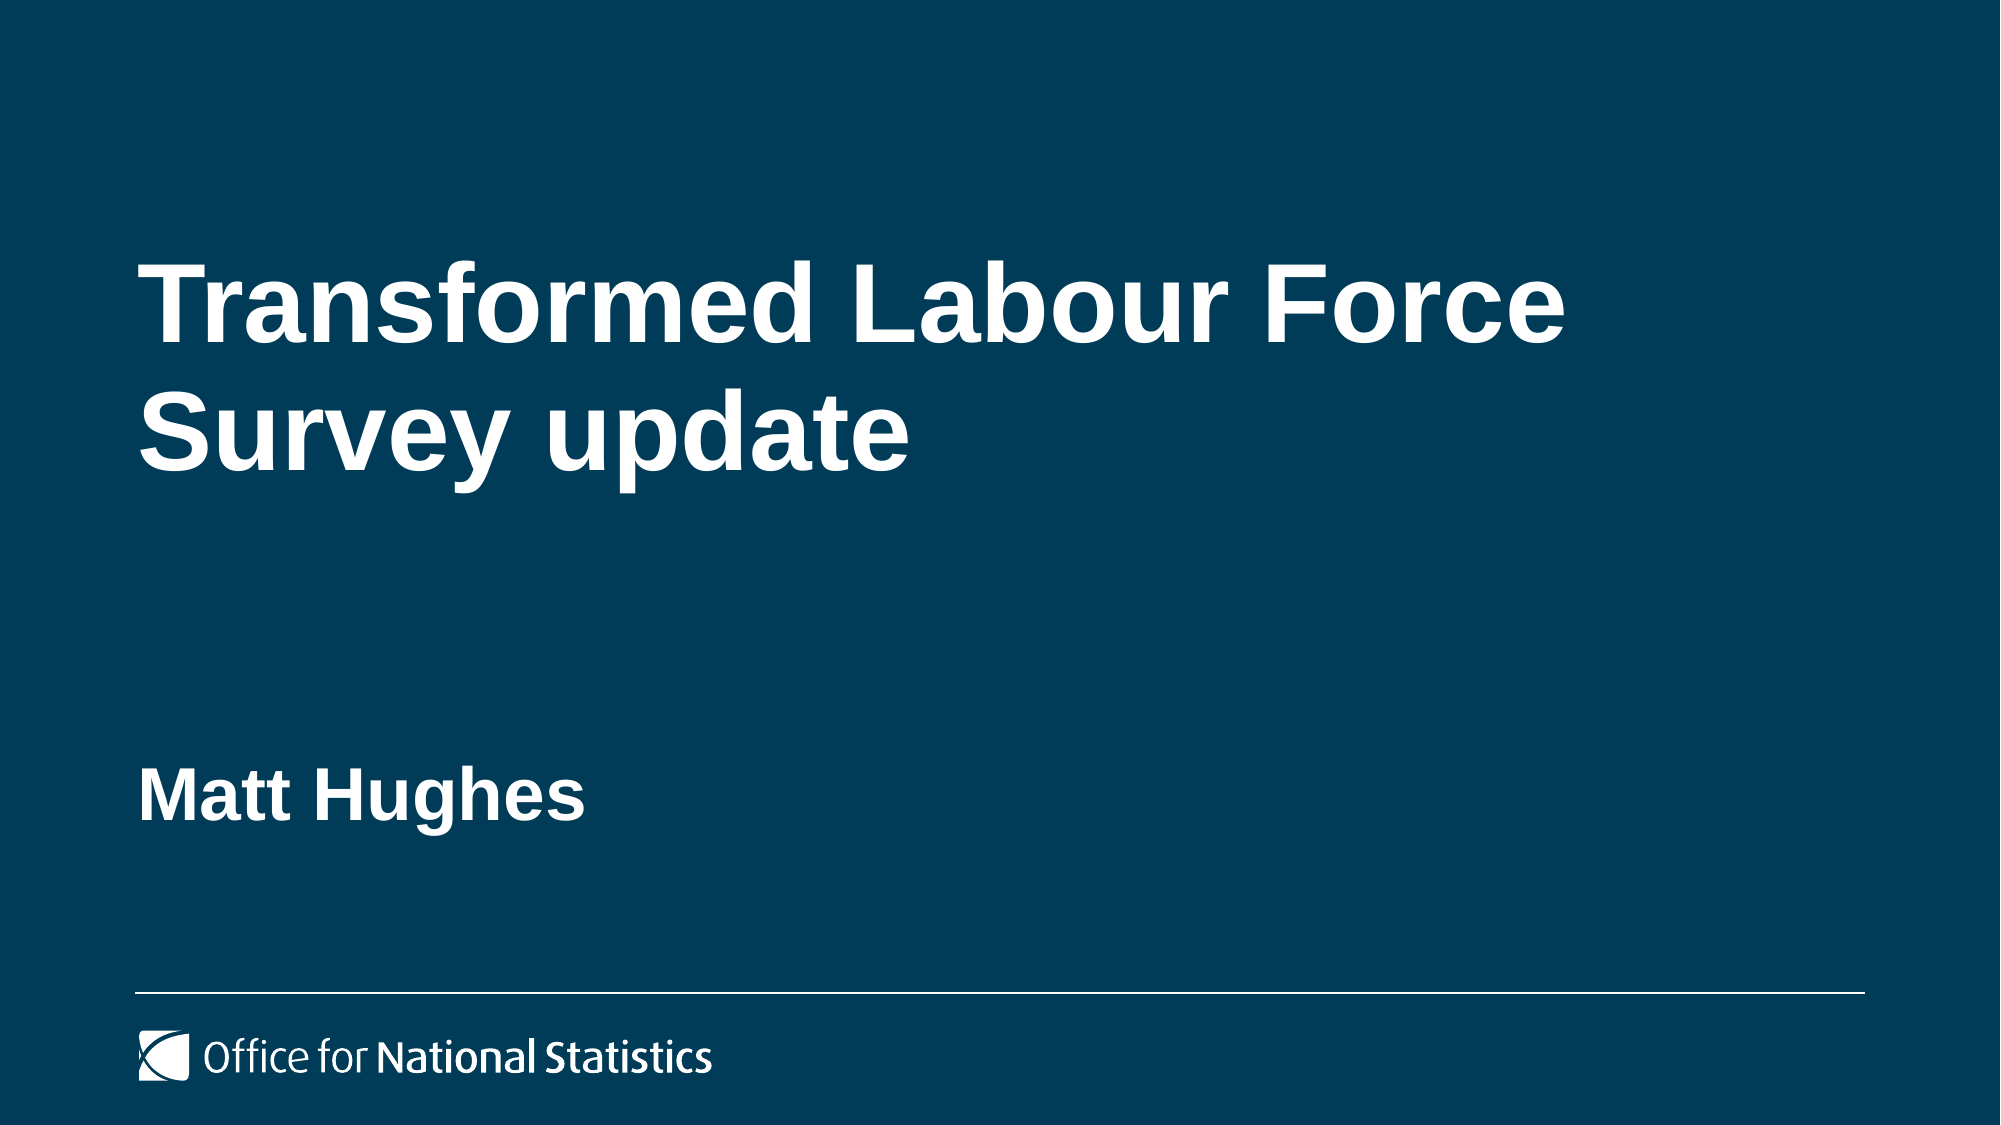

# Transformed Labour Force Survey update   Matt Hughes